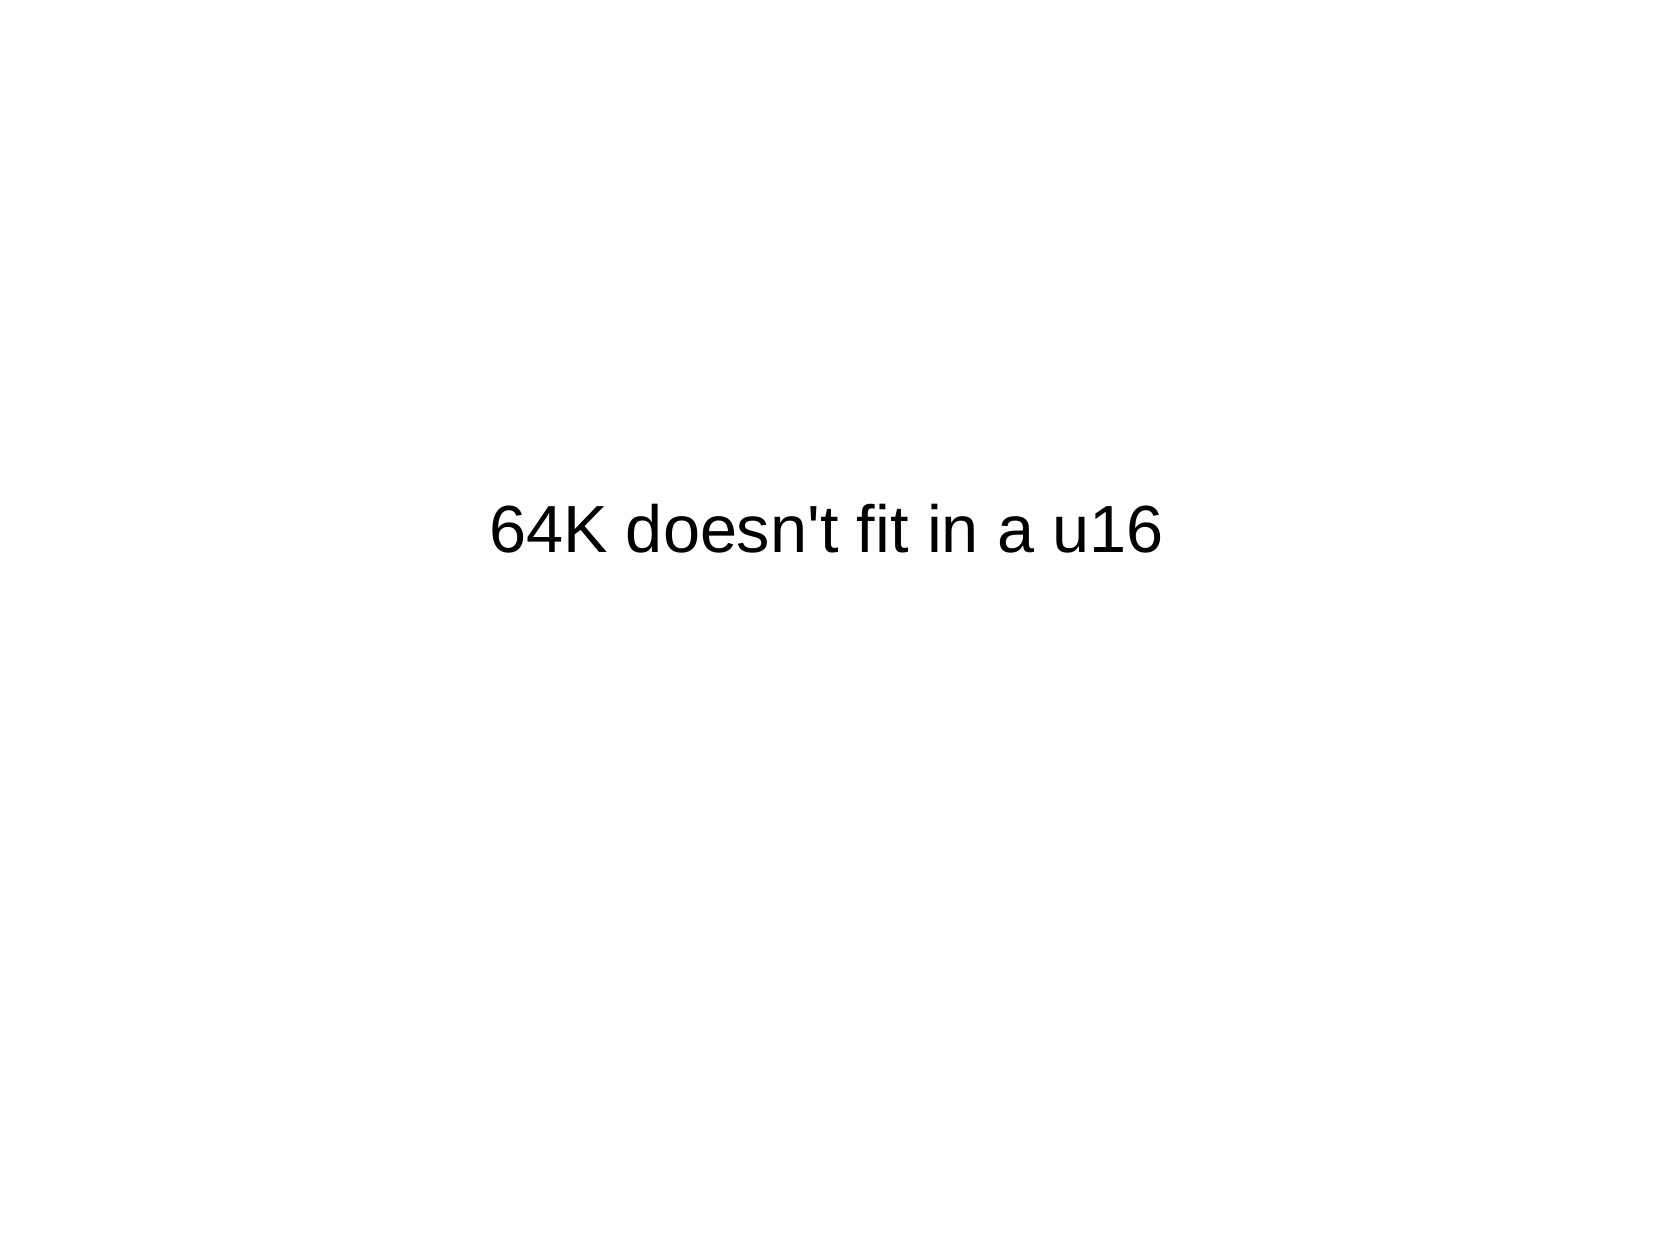

# 64K doesn't fit in a u16